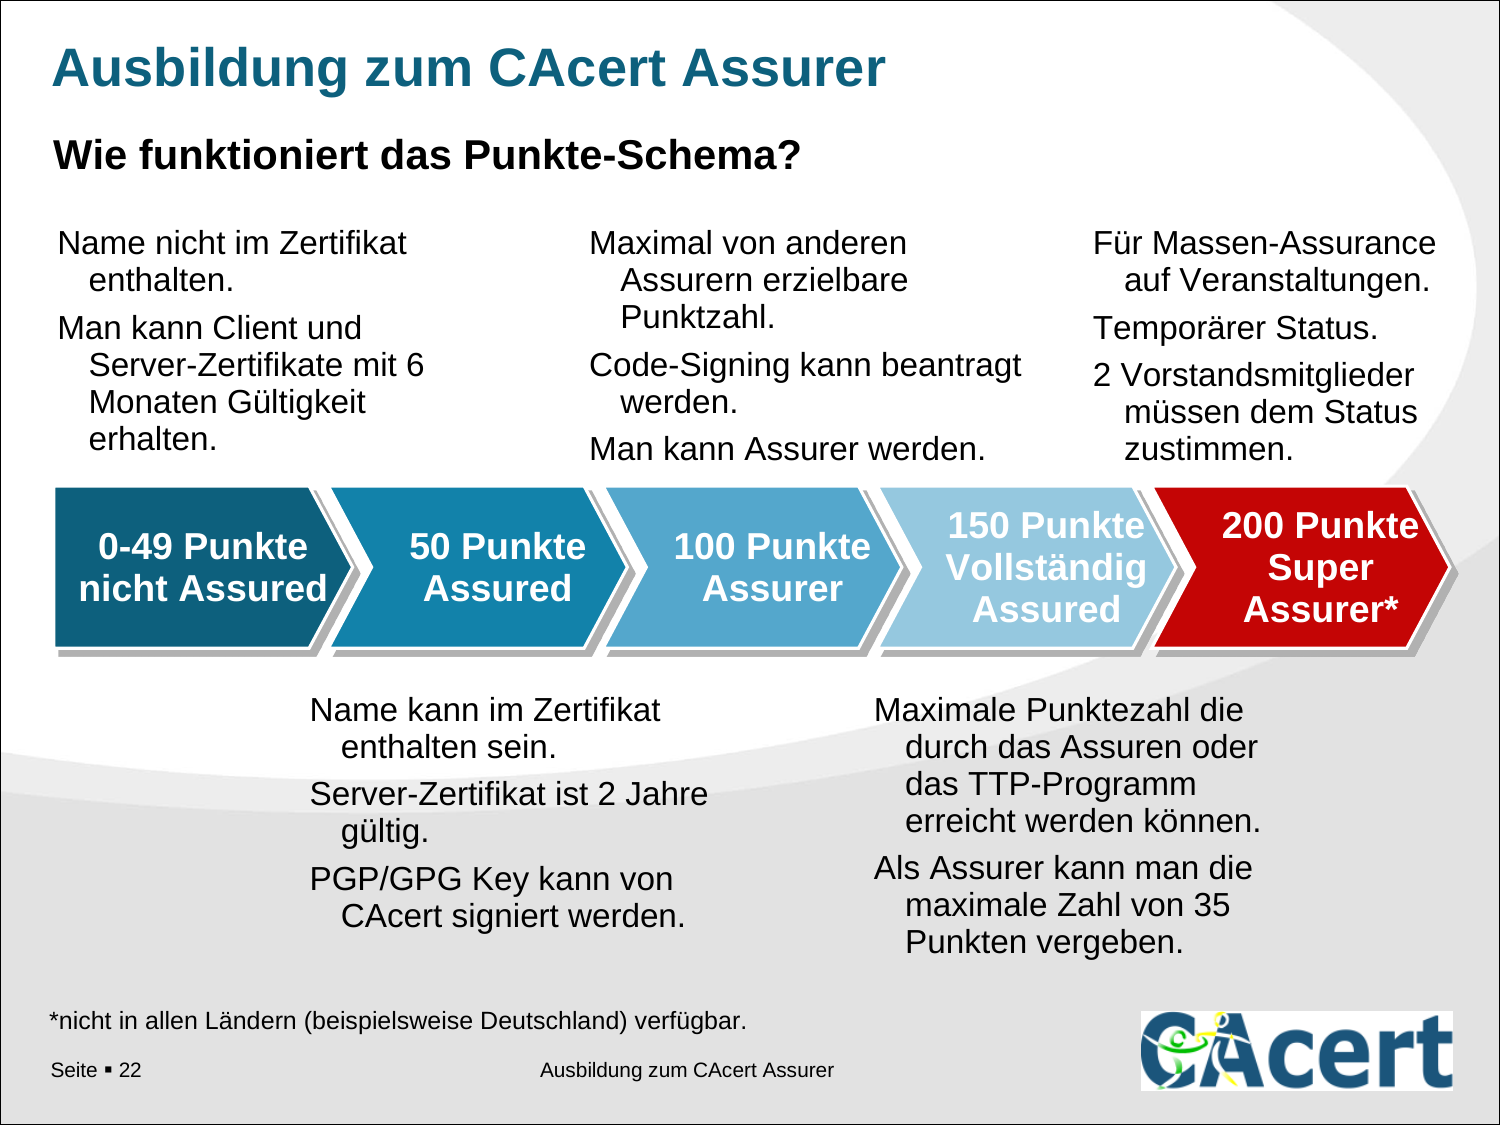

# Ausbildung zum CAcert Assurer
Wie funktioniert das Punkte-Schema?
Name nicht im Zertifikat enthalten.
Man kann Client und Server-Zertifikate mit 6 Monaten Gültigkeit erhalten.
Maximal von anderen Assurern erzielbare Punktzahl.
Code-Signing kann beantragt werden.
Man kann Assurer werden.
Für Massen-Assurance auf Veranstaltungen.
Temporärer Status.
2 Vorstandsmitglieder müssen dem Status zustimmen.
0-49 Punkte
nicht Assured
50 Punkte
Assured
100 Punkte
Assurer
150 Punkte
Vollständig
Assured
200 Punkte
Super Assurer*
Name kann im Zertifikat enthalten sein.
Server-Zertifikat ist 2 Jahre gültig.
PGP/GPG Key kann von CAcert signiert werden.
Maximale Punktezahl die durch das Assuren oder das TTP-Programm erreicht werden können.
Als Assurer kann man die maximale Zahl von 35 Punkten vergeben.
*nicht in allen Ländern (beispielsweise Deutschland) verfügbar.
Ausbildung zum CAcert Assurer